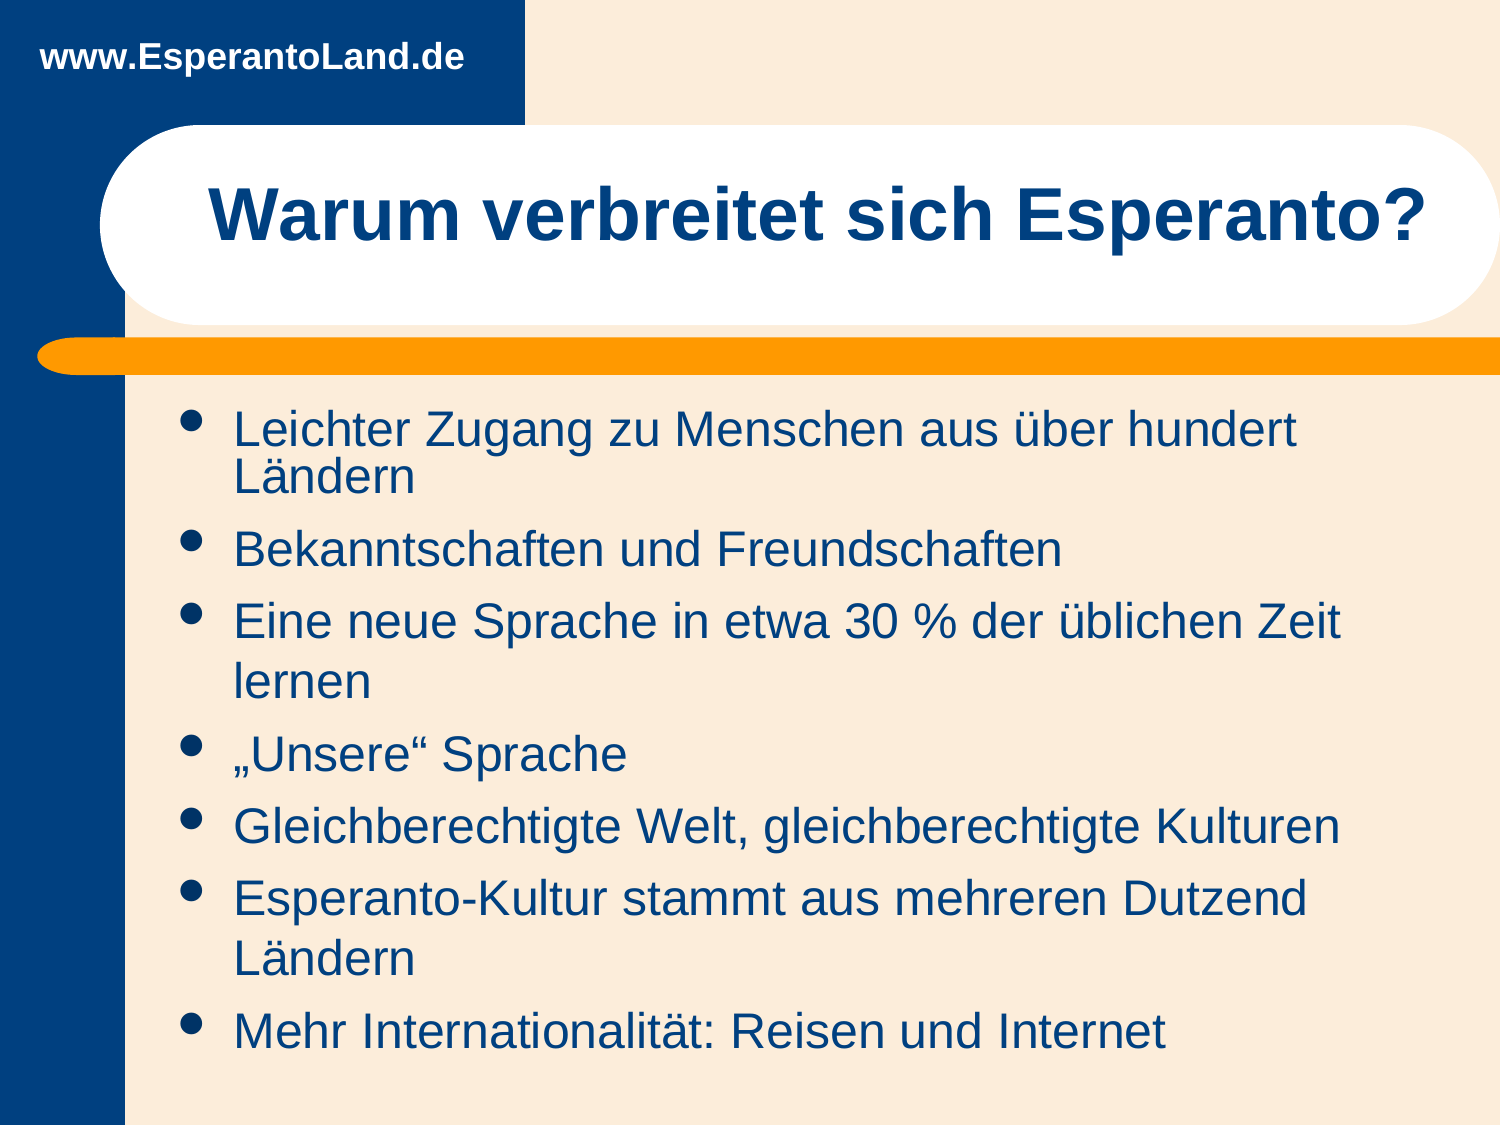

# Warum verbreitet sich Esperanto?
Leichter Zugang zu Menschen aus über hundert Ländern
Bekanntschaften und Freundschaften
Eine neue Sprache in etwa 30 % der üblichen Zeit lernen
„Unsere“ Sprache
Gleichberechtigte Welt, gleichberechtigte Kulturen
Esperanto-Kultur stammt aus mehreren Dutzend Ländern
Mehr Internationalität: Reisen und Internet